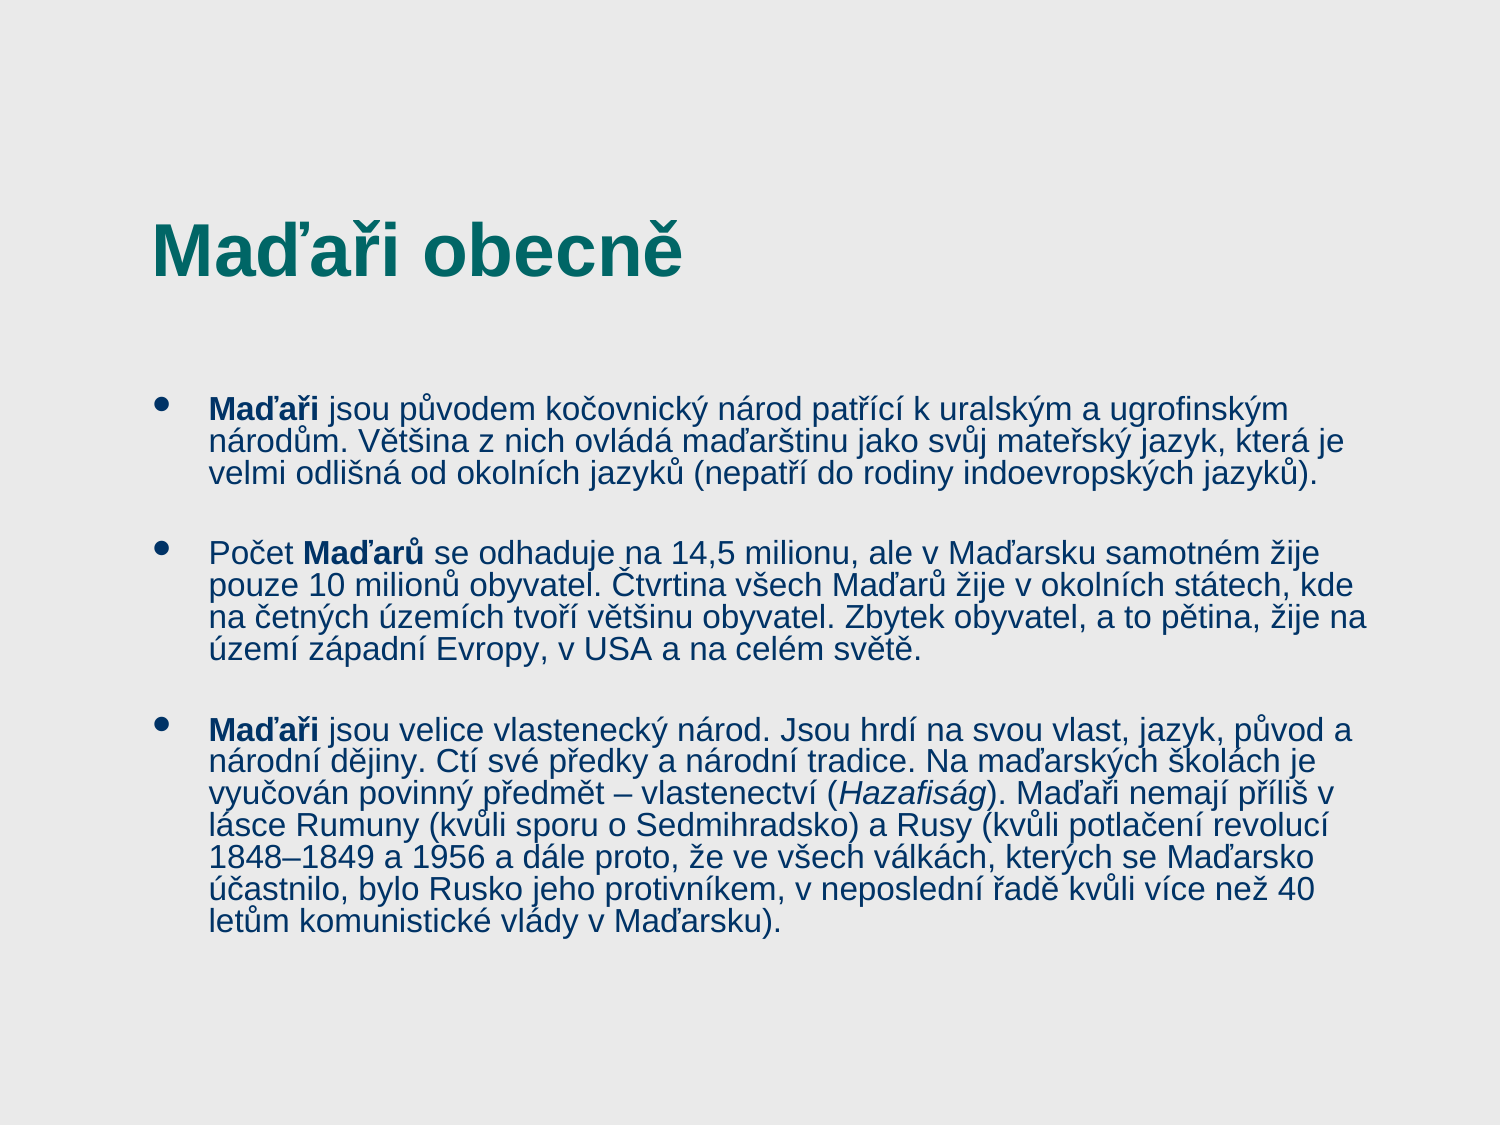

# Maďaři obecně
Maďaři jsou původem kočovnický národ patřící k uralským a ugrofinským národům. Většina z nich ovládá maďarštinu jako svůj mateřský jazyk, která je velmi odlišná od okolních jazyků (nepatří do rodiny indoevropských jazyků).
Počet Maďarů se odhaduje na 14,5 milionu, ale v Maďarsku samotném žije pouze 10 milionů obyvatel. Čtvrtina všech Maďarů žije v okolních státech, kde na četných územích tvoří většinu obyvatel. Zbytek obyvatel, a to pětina, žije na území západní Evropy, v USA a na celém světě.
Maďaři jsou velice vlastenecký národ. Jsou hrdí na svou vlast, jazyk, původ a národní dějiny. Ctí své předky a národní tradice. Na maďarských školách je vyučován povinný předmět – vlastenectví (Hazafiság). Maďaři nemají příliš v lásce Rumuny (kvůli sporu o Sedmihradsko) a Rusy (kvůli potlačení revolucí 1848–1849 a 1956 a dále proto, že ve všech válkách, kterých se Maďarsko účastnilo, bylo Rusko jeho protivníkem, v neposlední řadě kvůli více než 40 letům komunistické vlády v Maďarsku).